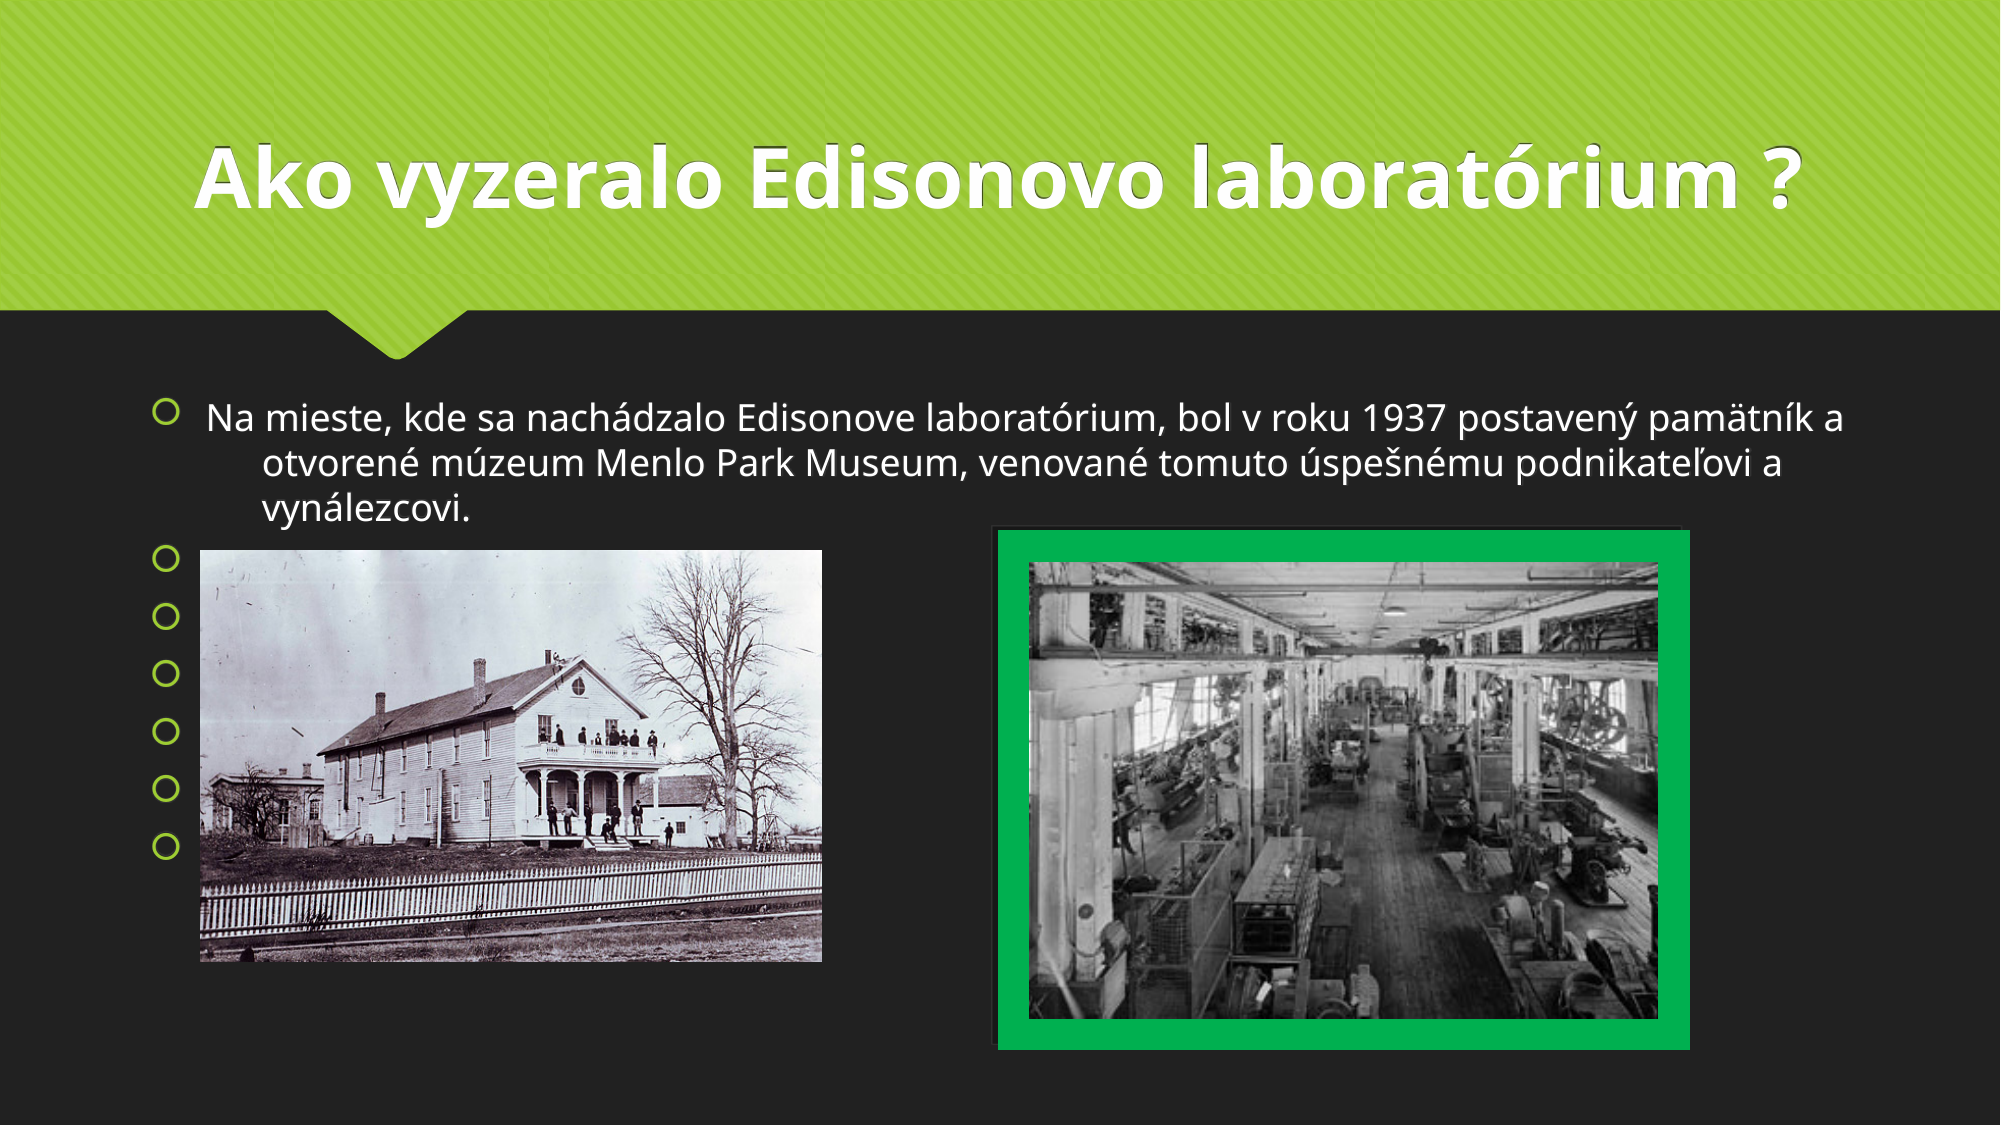

# Ako vyzeralo Edisonovo laboratórium ?
Na mieste, kde sa nachádzalo Edisonove laboratórium, bol v roku 1937 postavený pamätník a otvorené múzeum Menlo Park Museum, venované tomuto úspešnému podnikateľovi a vynálezcovi.